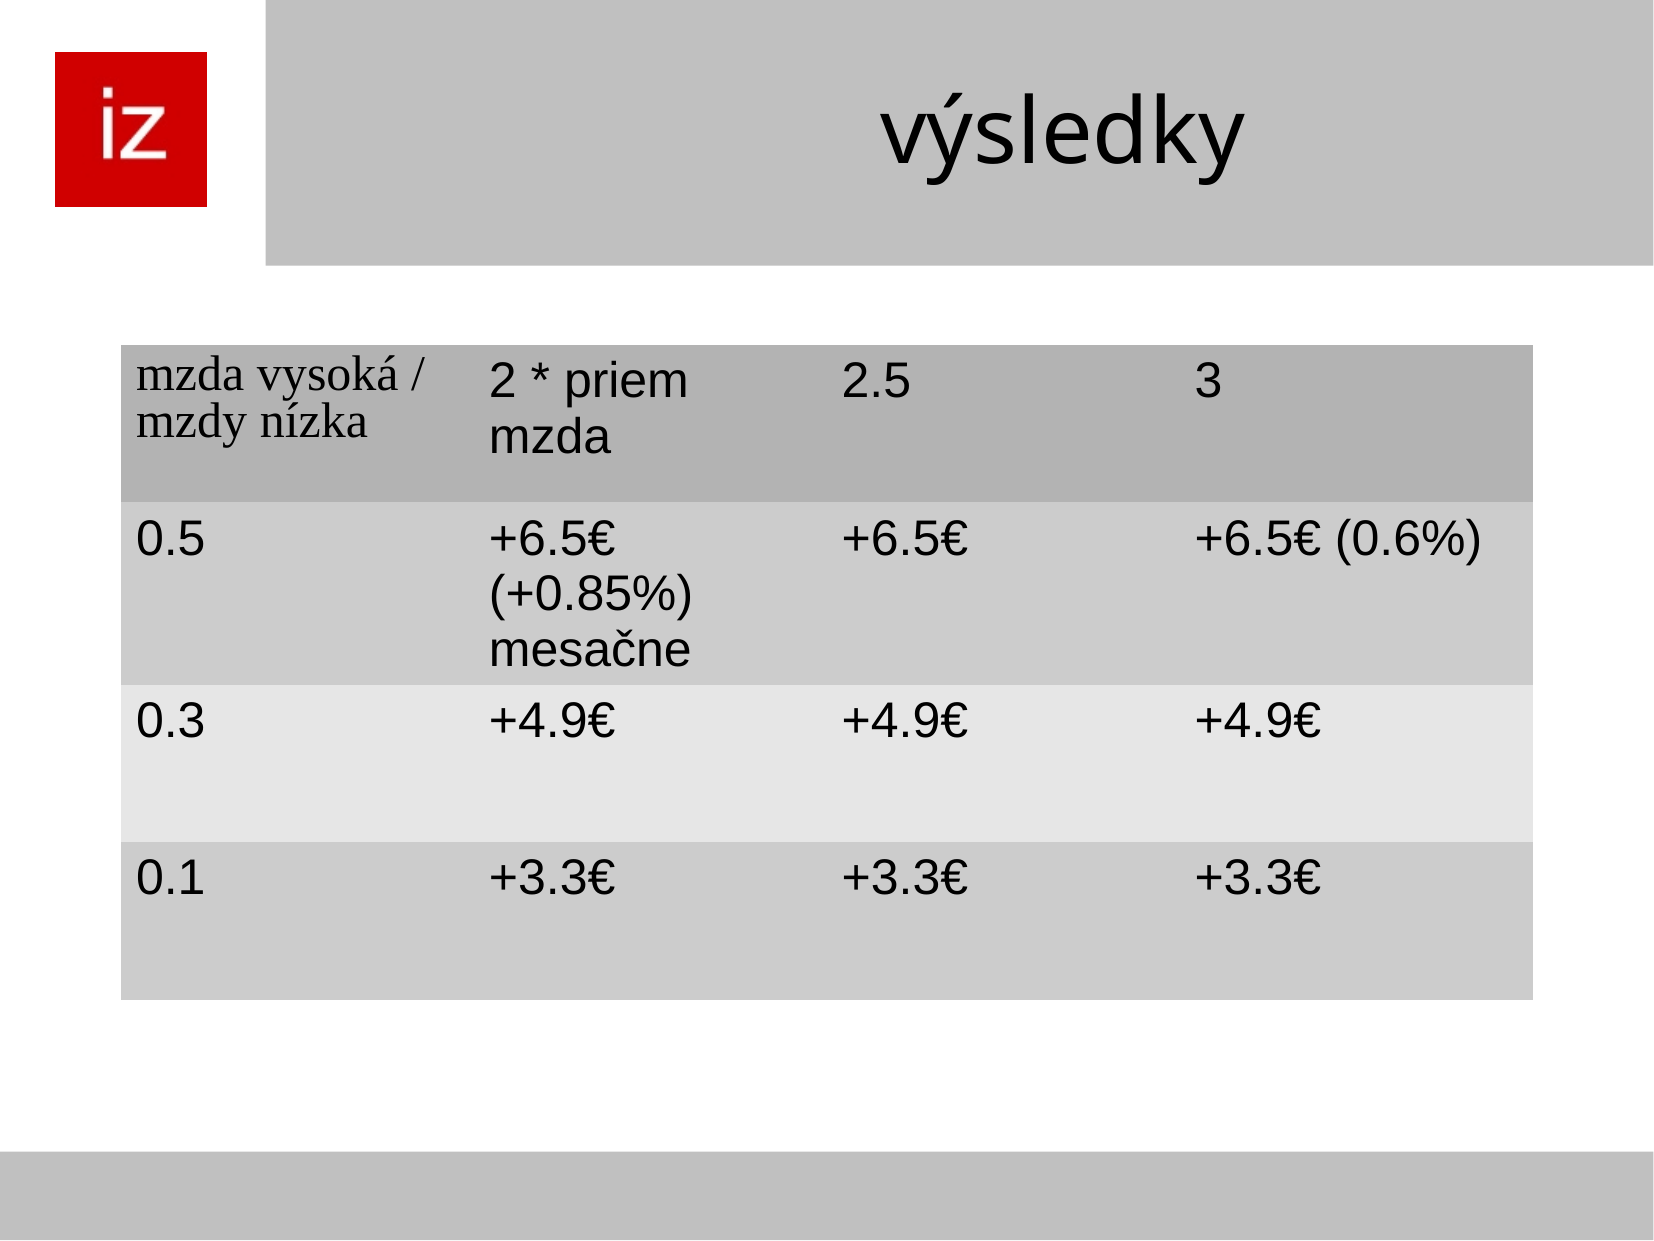

# výsledky
| mzda vysoká / mzdy nízka | 2 \* priem mzda | 2.5 | 3 |
| --- | --- | --- | --- |
| 0.5 | +6.5€ (+0.85%) mesačne | +6.5€ | +6.5€ (0.6%) |
| 0.3 | +4.9€ | +4.9€ | +4.9€ |
| 0.1 | +3.3€ | +3.3€ | +3.3€ |